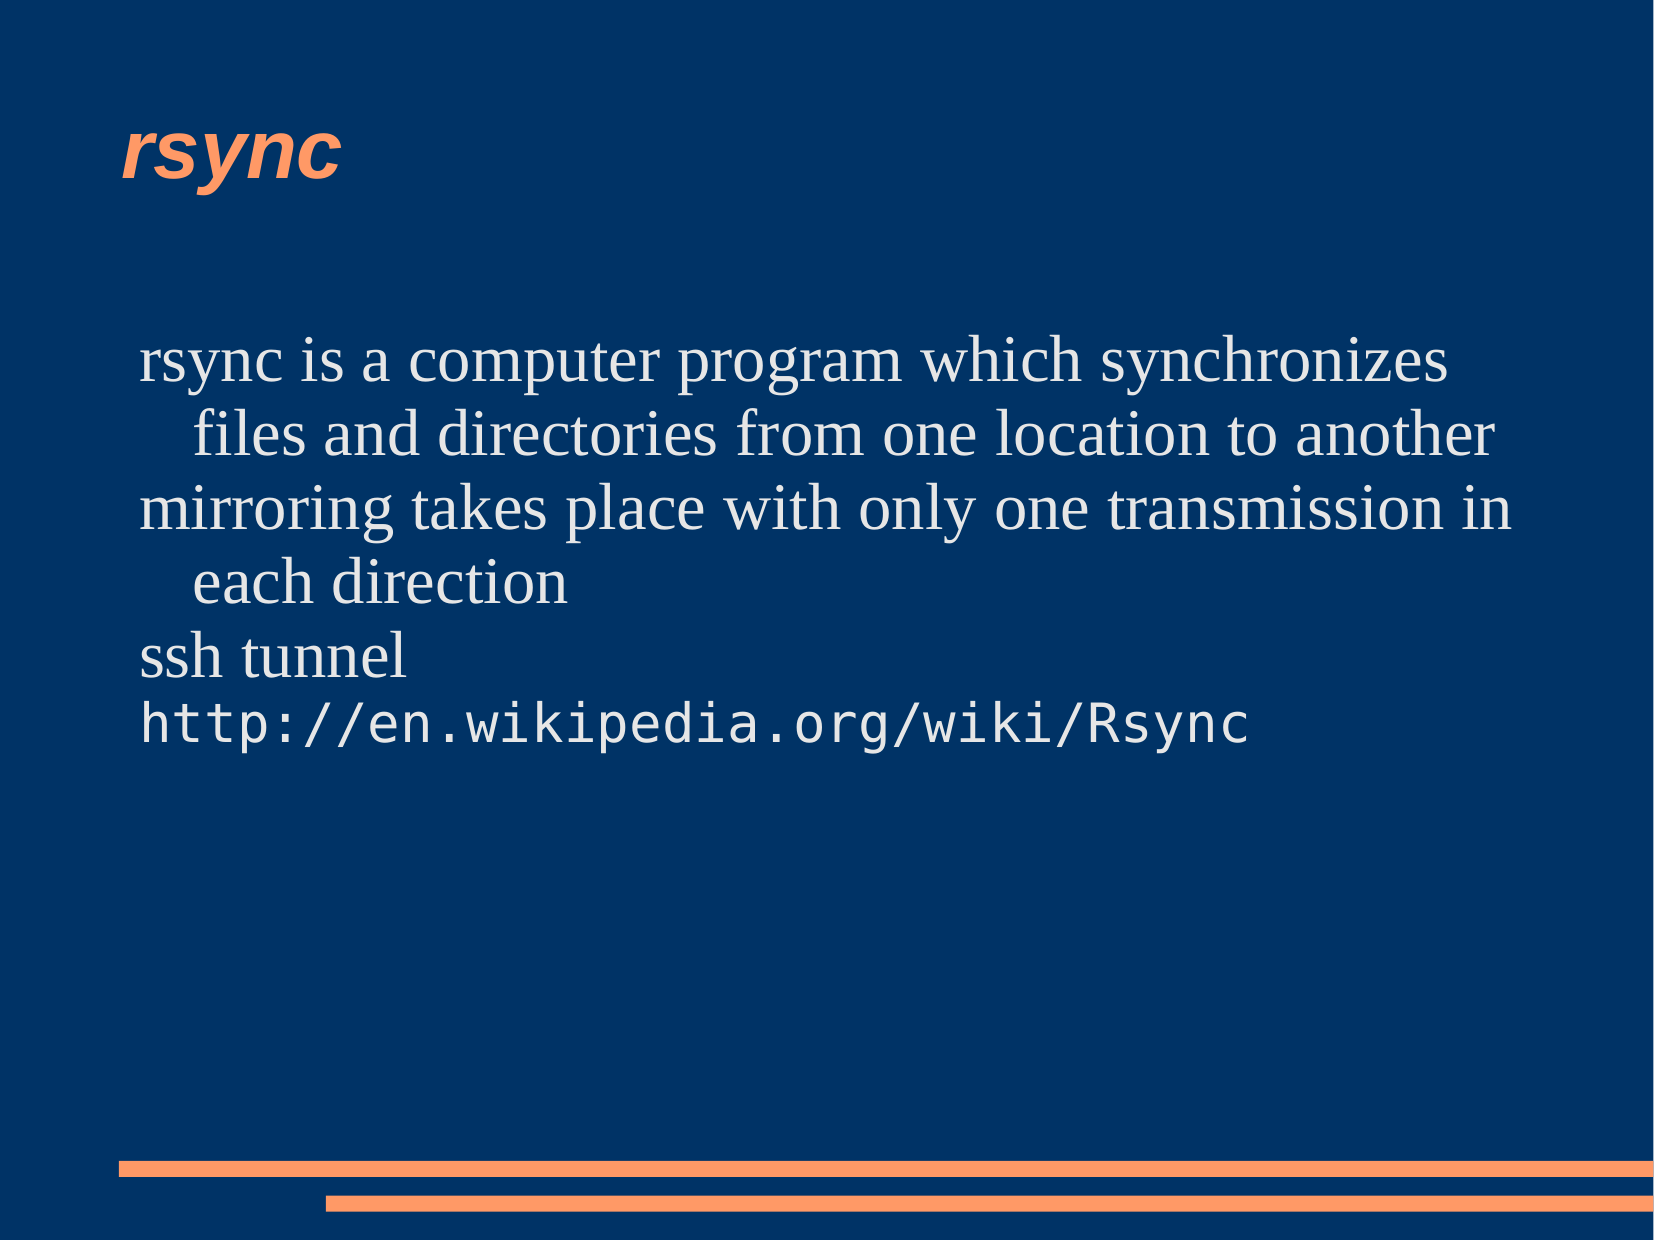

# rsync
rsync is a computer program which synchronizes files and directories from one location to another
mirroring takes place with only one transmission in each direction
ssh tunnel
http://en.wikipedia.org/wiki/Rsync